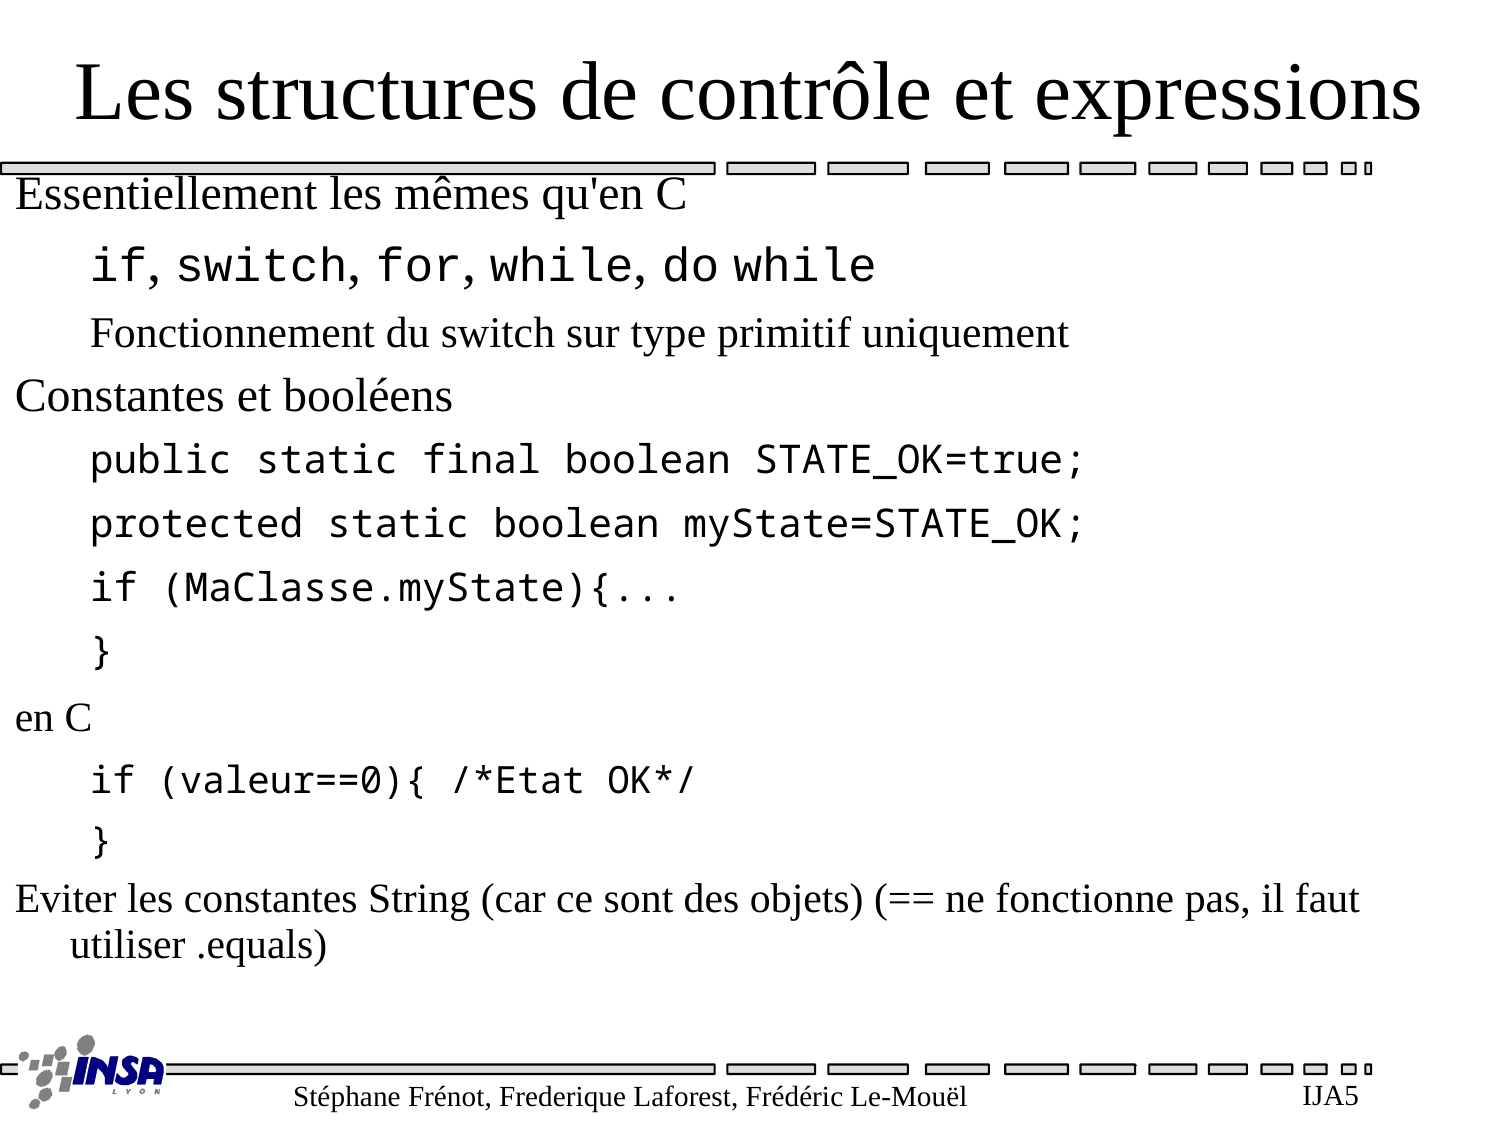

# Les structures de contrôle et expressions
Essentiellement les mêmes qu'en C
if, switch, for, while, do while
Fonctionnement du switch sur type primitif uniquement
Constantes et booléens
public static final boolean STATE_OK=true;
protected static boolean myState=STATE_OK;
if (MaClasse.myState){...
}
en C
if (valeur==0){ /*Etat OK*/
}
Eviter les constantes String (car ce sont des objets) (== ne fonctionne pas, il faut utiliser .equals)